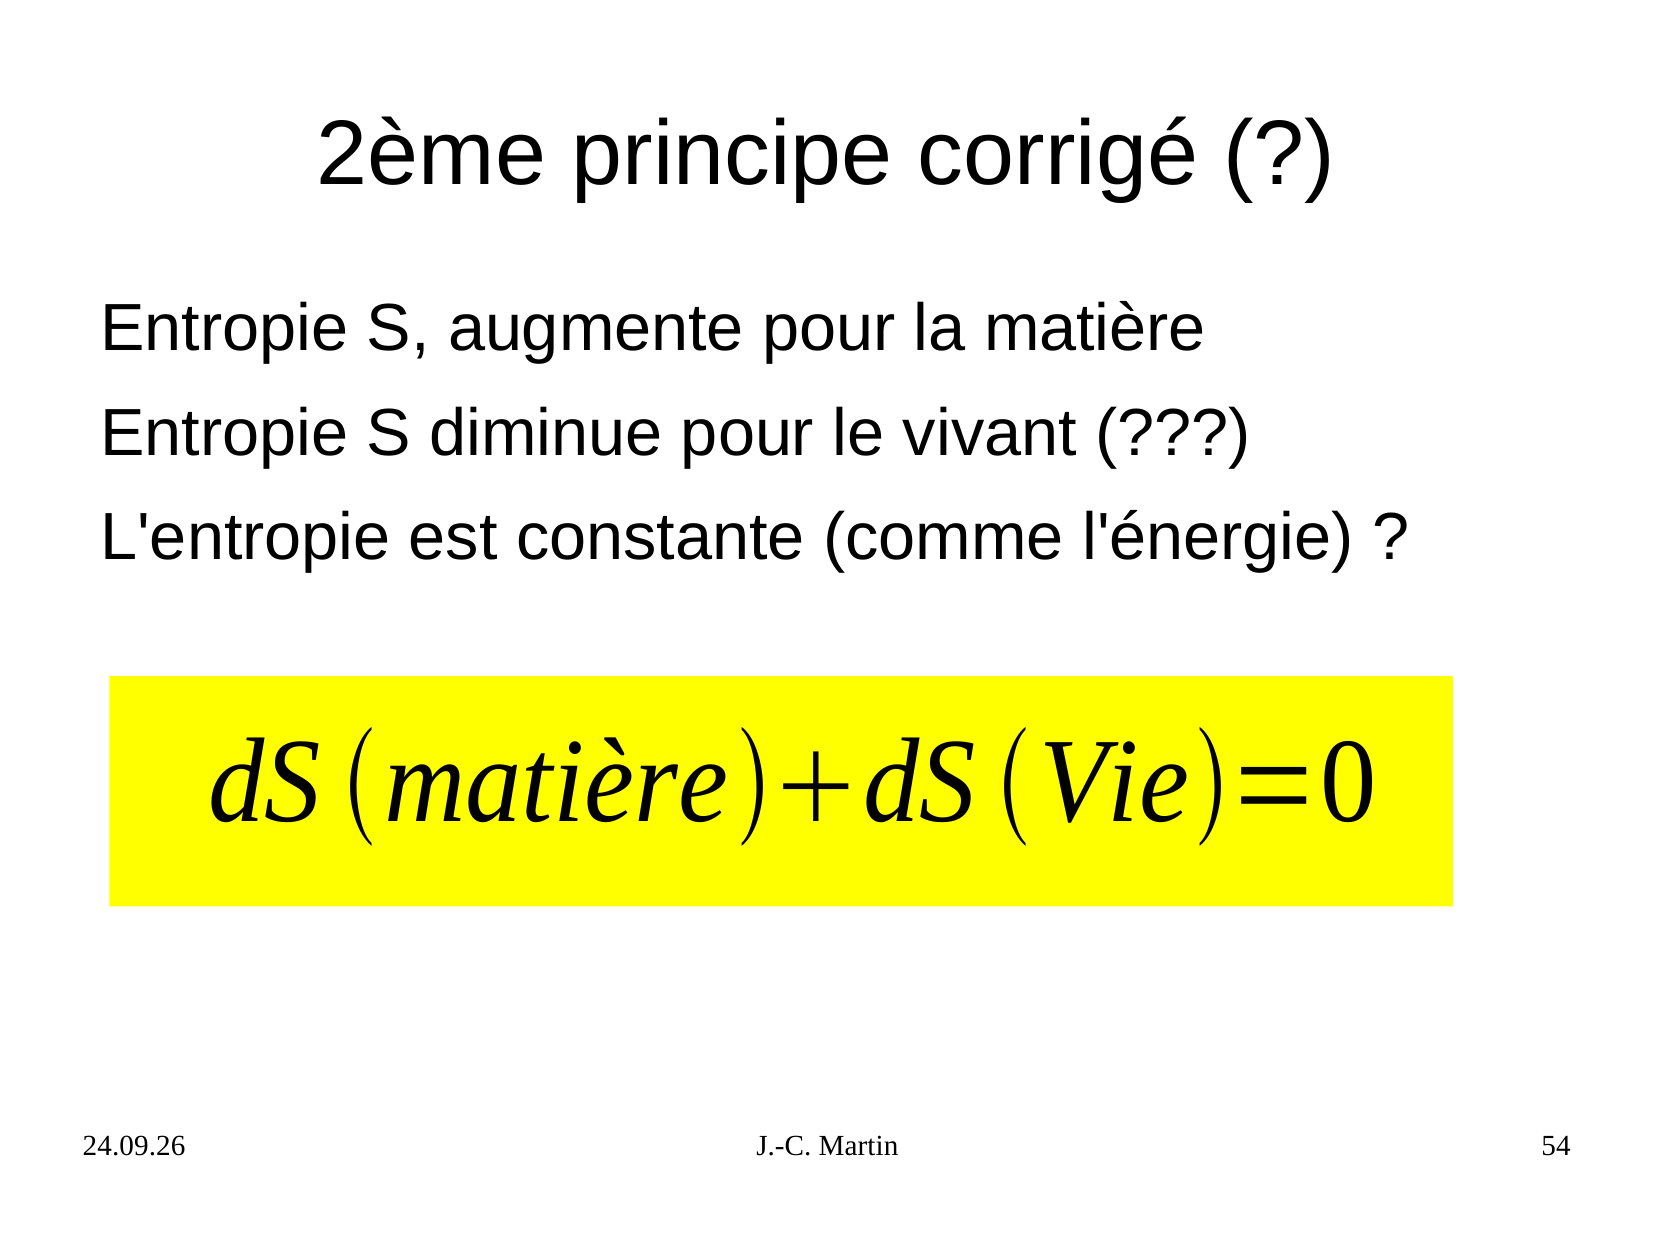

# 2ème principe corrigé (?)
Entropie S, augmente pour la matière
Entropie S diminue pour le vivant (???)
L'entropie est constante (comme l'énergie) ?
J.-C. Martin
54